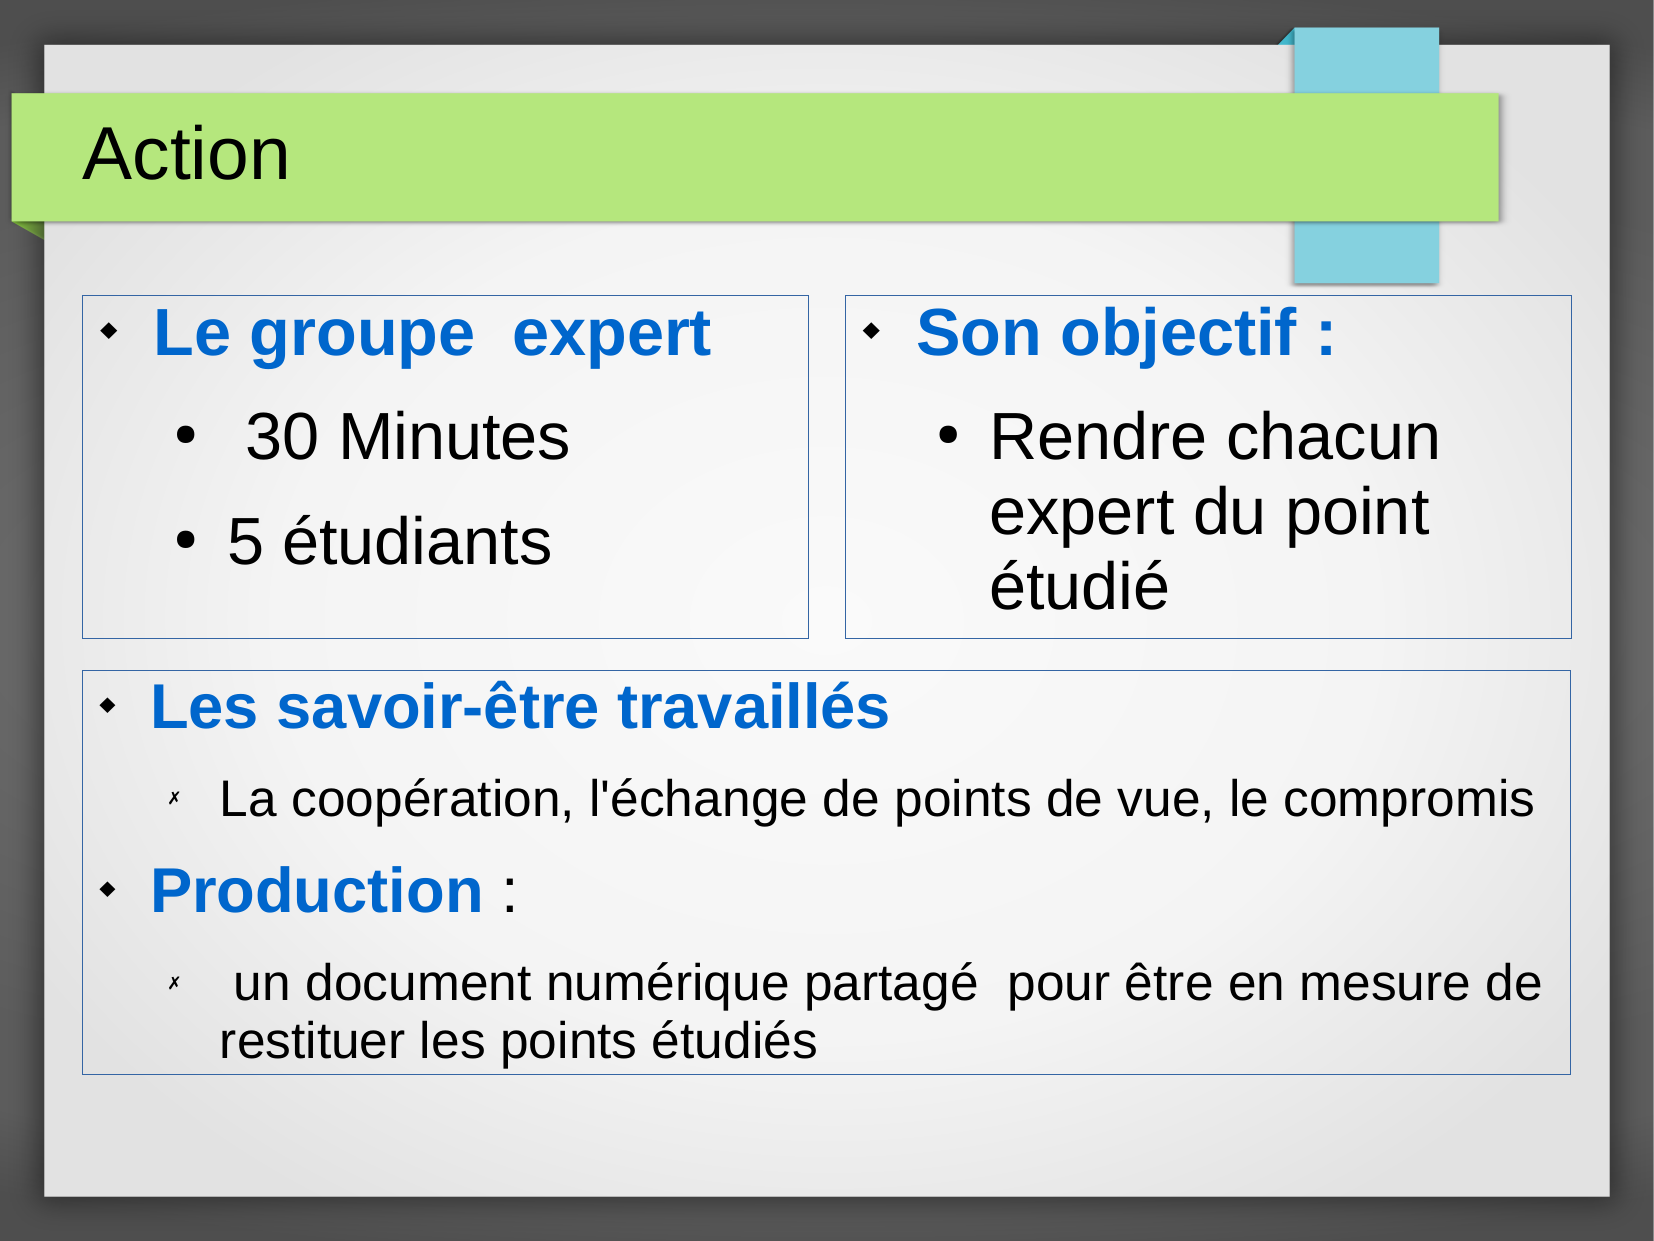

# Action
Le groupe expert
 30 Minutes
5 étudiants
Son objectif :
Rendre chacun expert du point étudié
Les savoir-être travaillés
La coopération, l'échange de points de vue, le compromis
Production :
 un document numérique partagé pour être en mesure de restituer les points étudiés